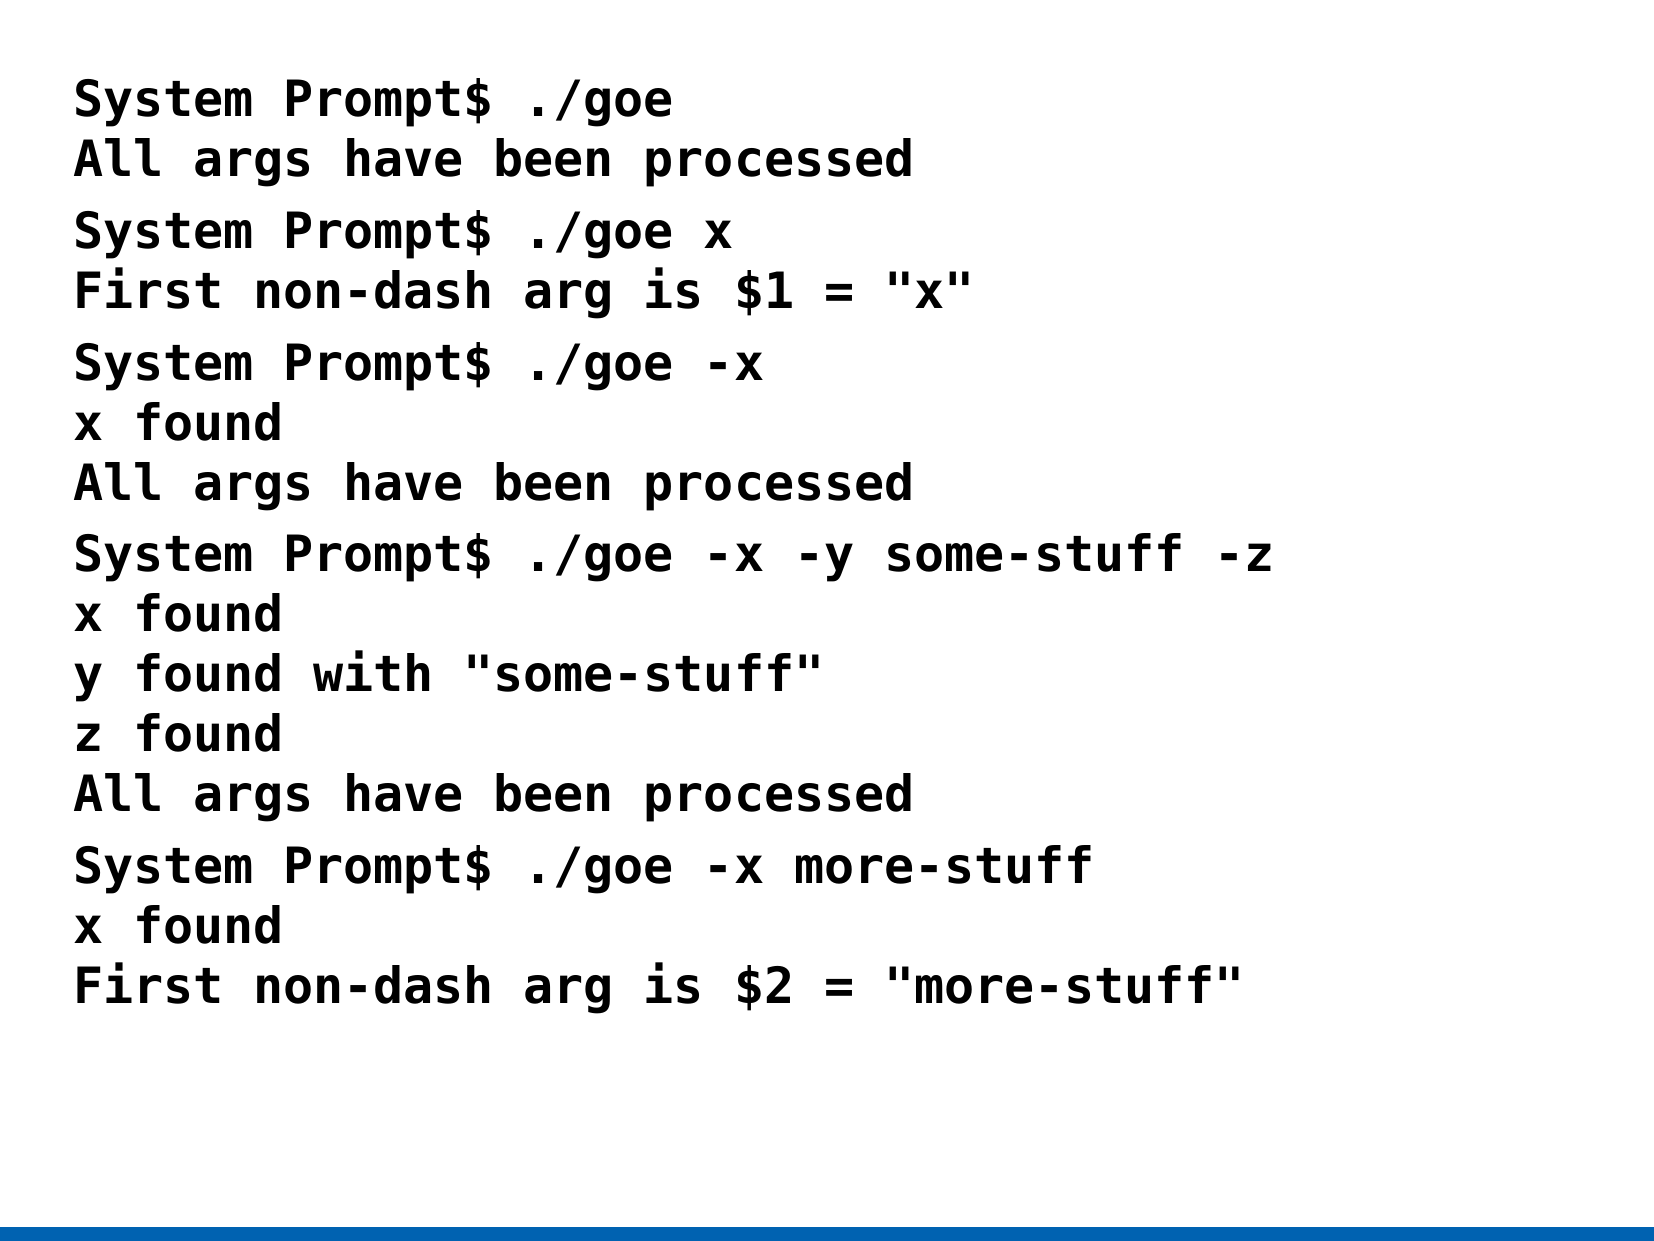

System Prompt$ ./goe
All args have been processed
System Prompt$ ./goe x
First non-dash arg is $1 = "x"
System Prompt$ ./goe -x
x found
All args have been processed
System Prompt$ ./goe -x -y some-stuff -z
x found
y found with "some-stuff"
z found
All args have been processed
System Prompt$ ./goe -x more-stuff
x found
First non-dash arg is $2 = "more-stuff"